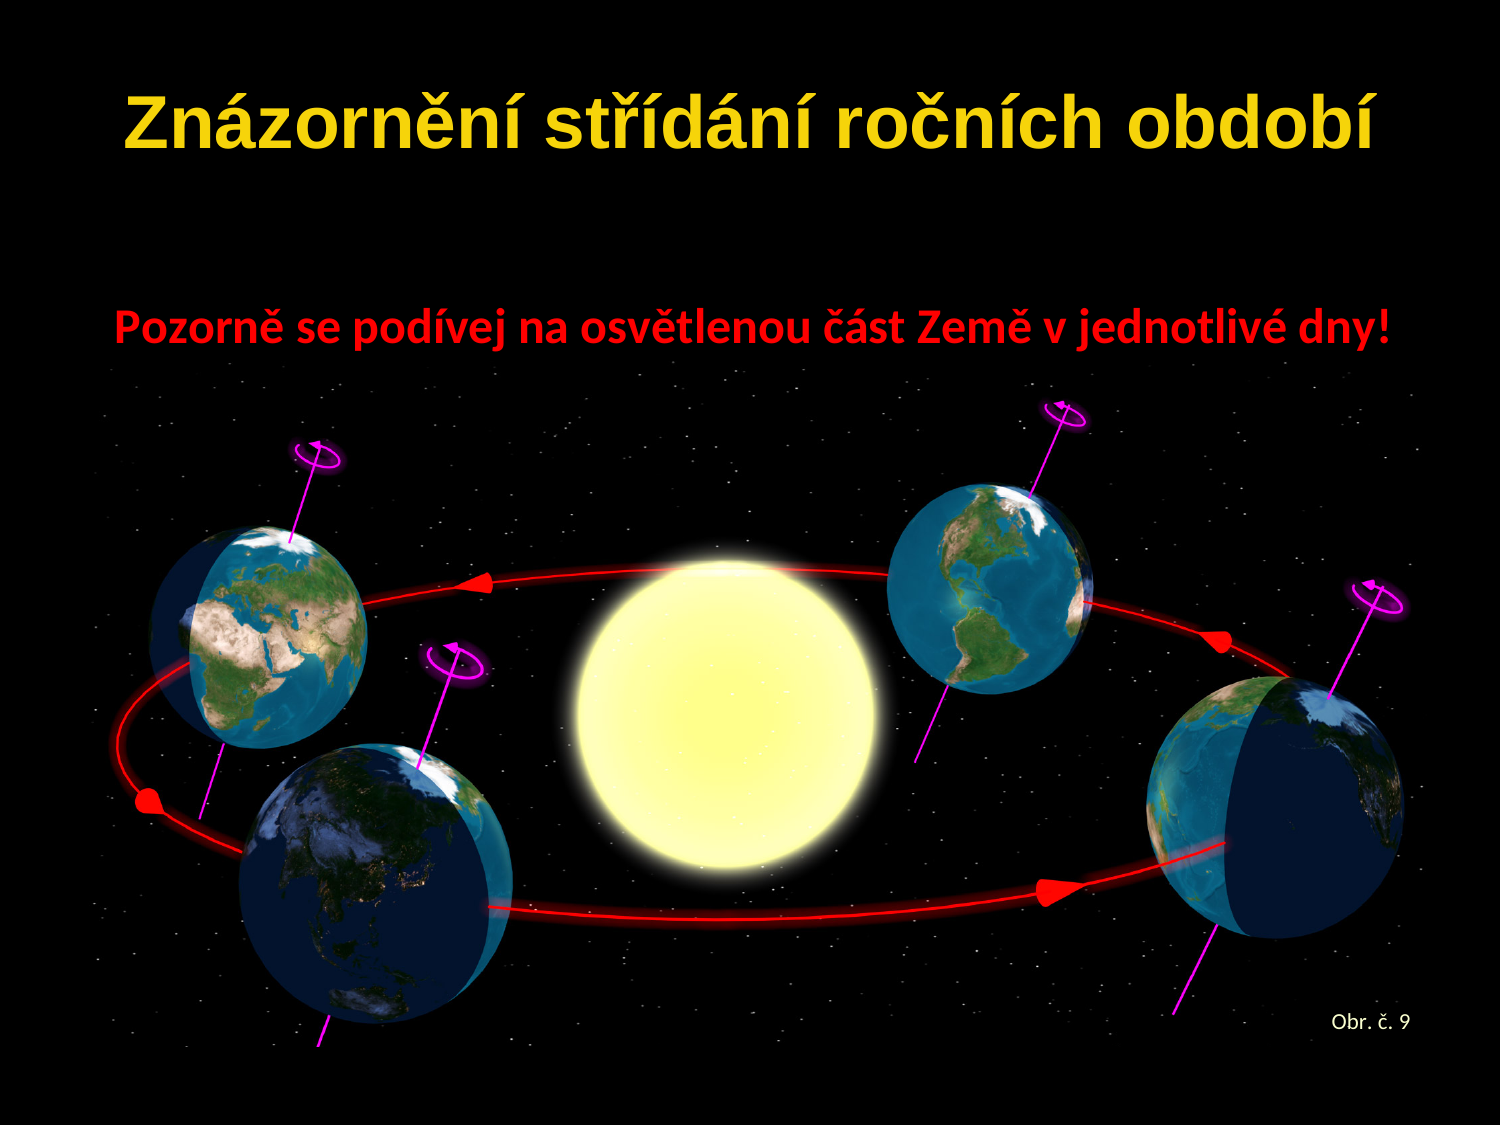

Znázornění střídání ročních období
Pozorně se podívej na osvětlenou část Země v jednotlivé dny!
Obr. č. 9